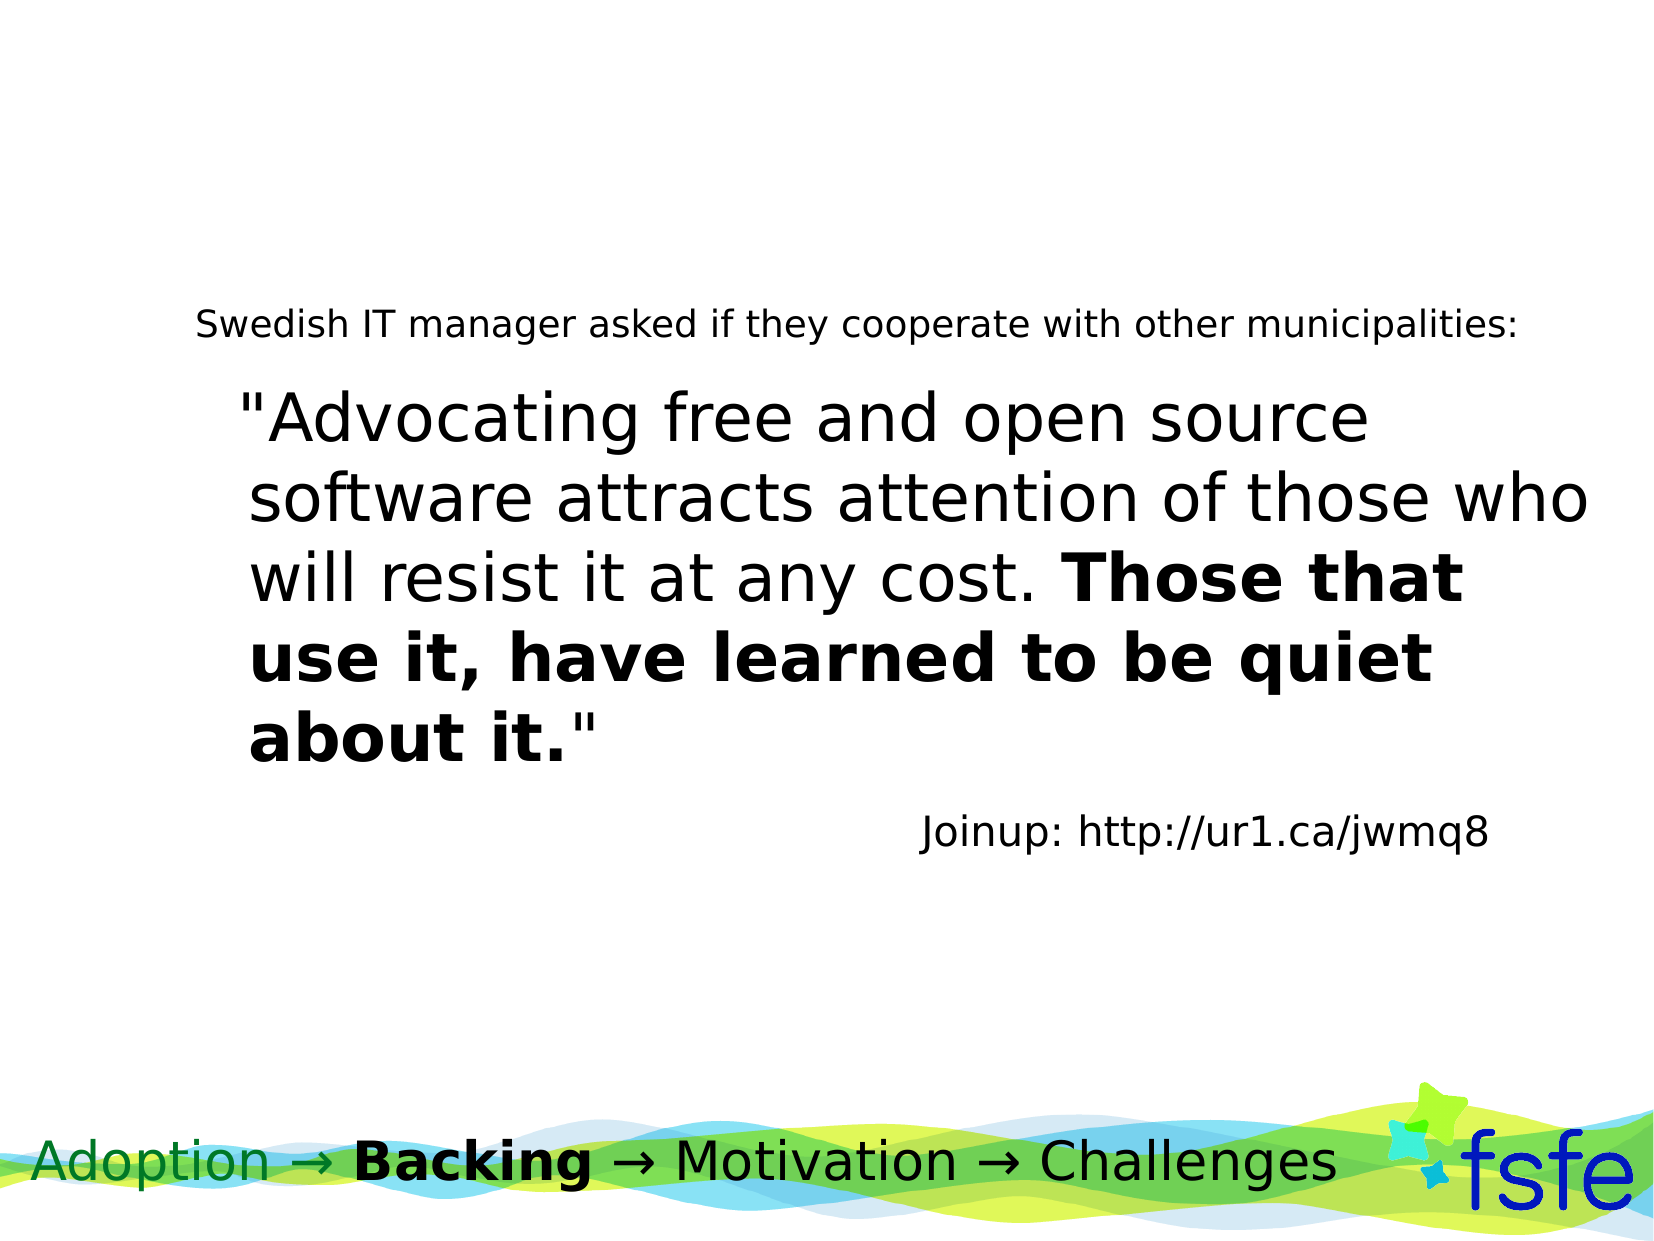

#
Swedish IT manager asked if they cooperate with other municipalities:
 "Advocating free and open source software attracts attention of those who will resist it at any cost. Those that use it, have learned to be quiet about it."
Joinup: http://ur1.ca/jwmq8
Adoption → Backing → Motivation → Challenges